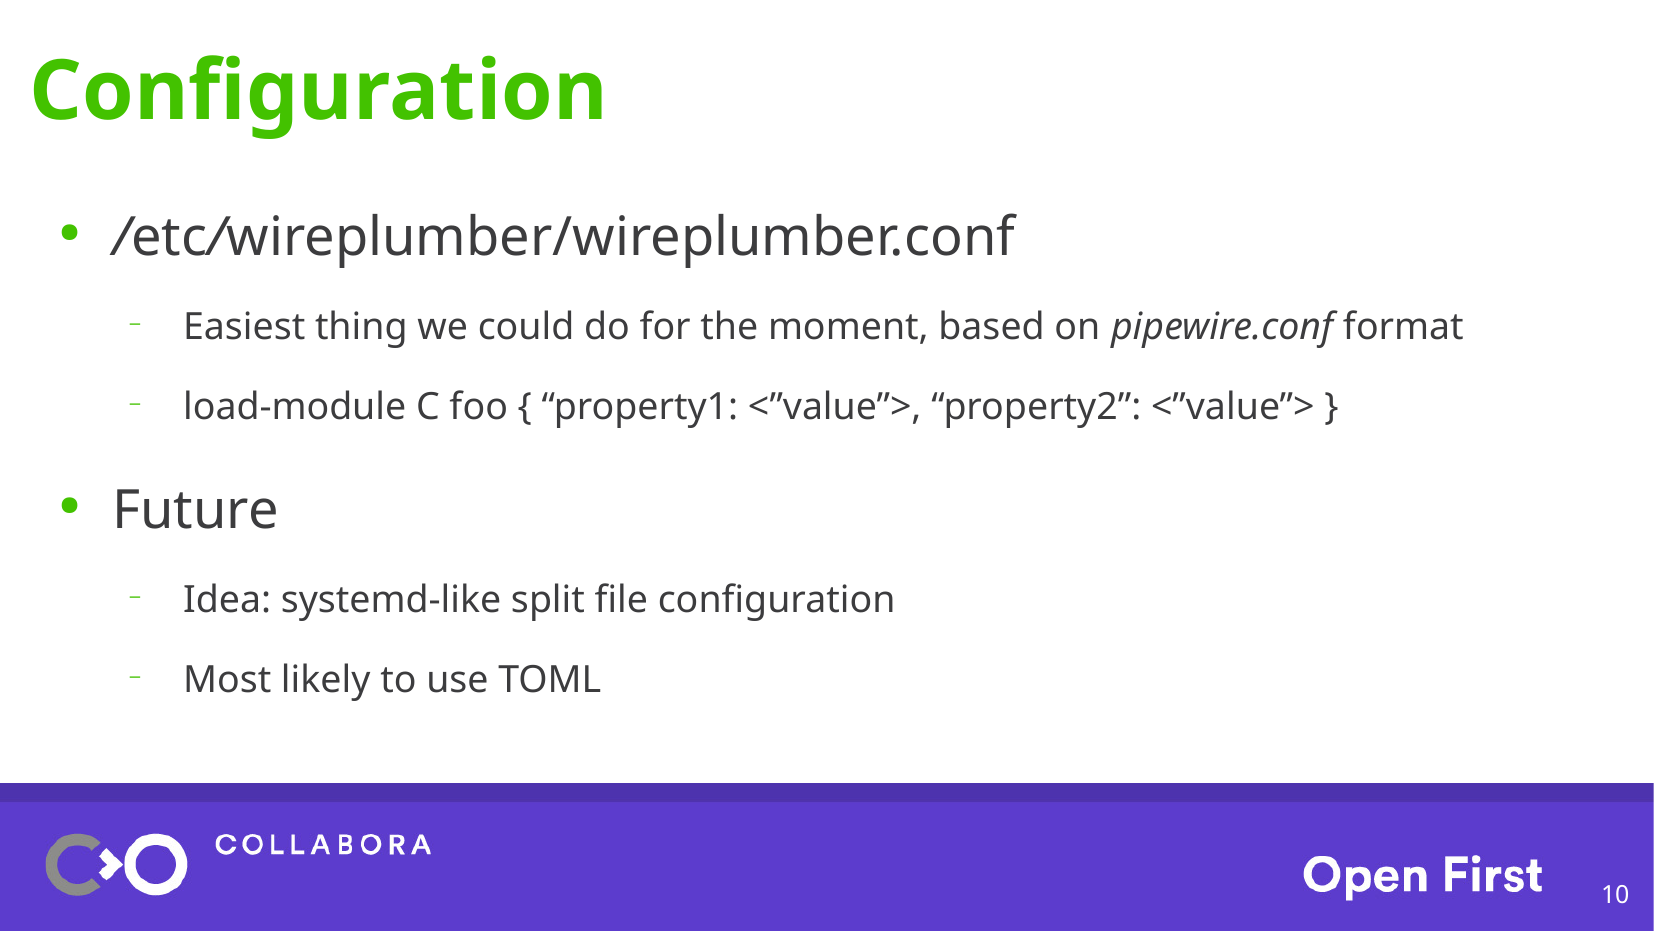

# Configuration
/etc/wireplumber/wireplumber.conf
Easiest thing we could do for the moment, based on pipewire.conf format
load-module C foo { “property1: <”value”>, “property2”: <”value”> }
Future
Idea: systemd-like split file configuration
Most likely to use TOML